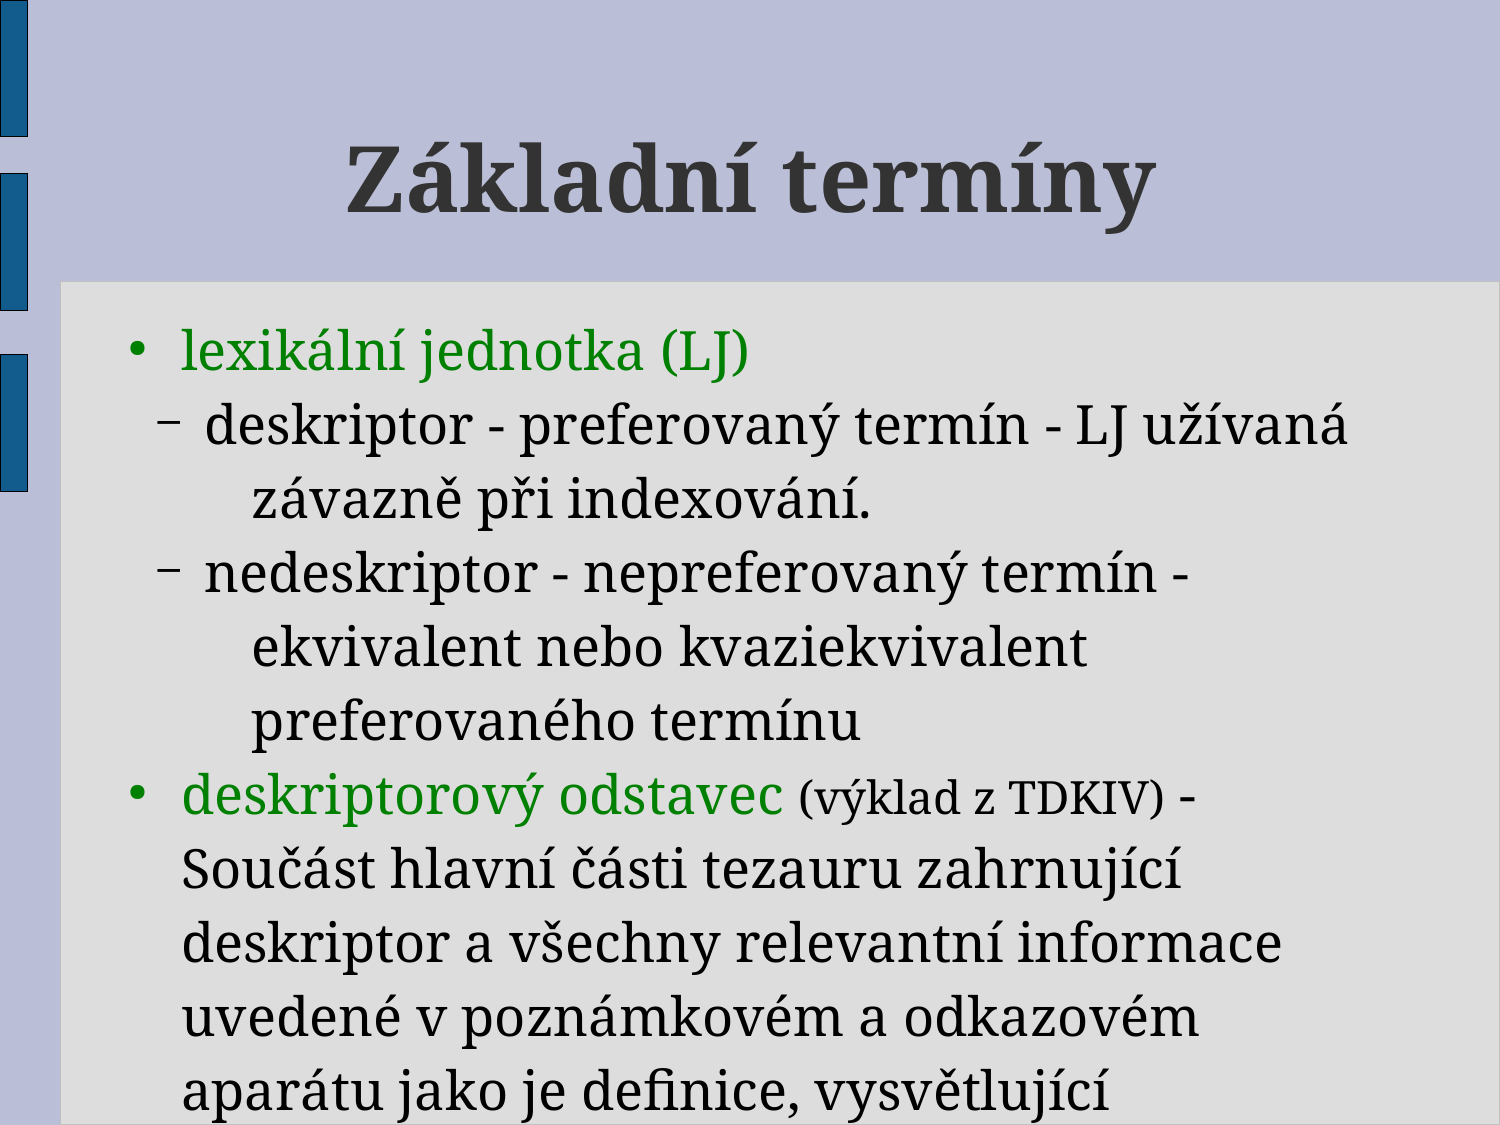

# Základní termíny
lexikální jednotka (LJ)
deskriptor - preferovaný termín - LJ užívaná závazně při indexování.
nedeskriptor - nepreferovaný termín - ekvivalent nebo kvaziekvivalent preferovaného termínu
deskriptorový odstavec (výklad z TDKIV) - Součást hlavní části tezauru zahrnující deskriptor a všechny relevantní informace uvedené v poznámkovém a odkazovém aparátu jako je definice, vysvětlující poznámka, poznámka o použití, nedeskriptory, podřazené, nadřazené
a asociované deskriptory.